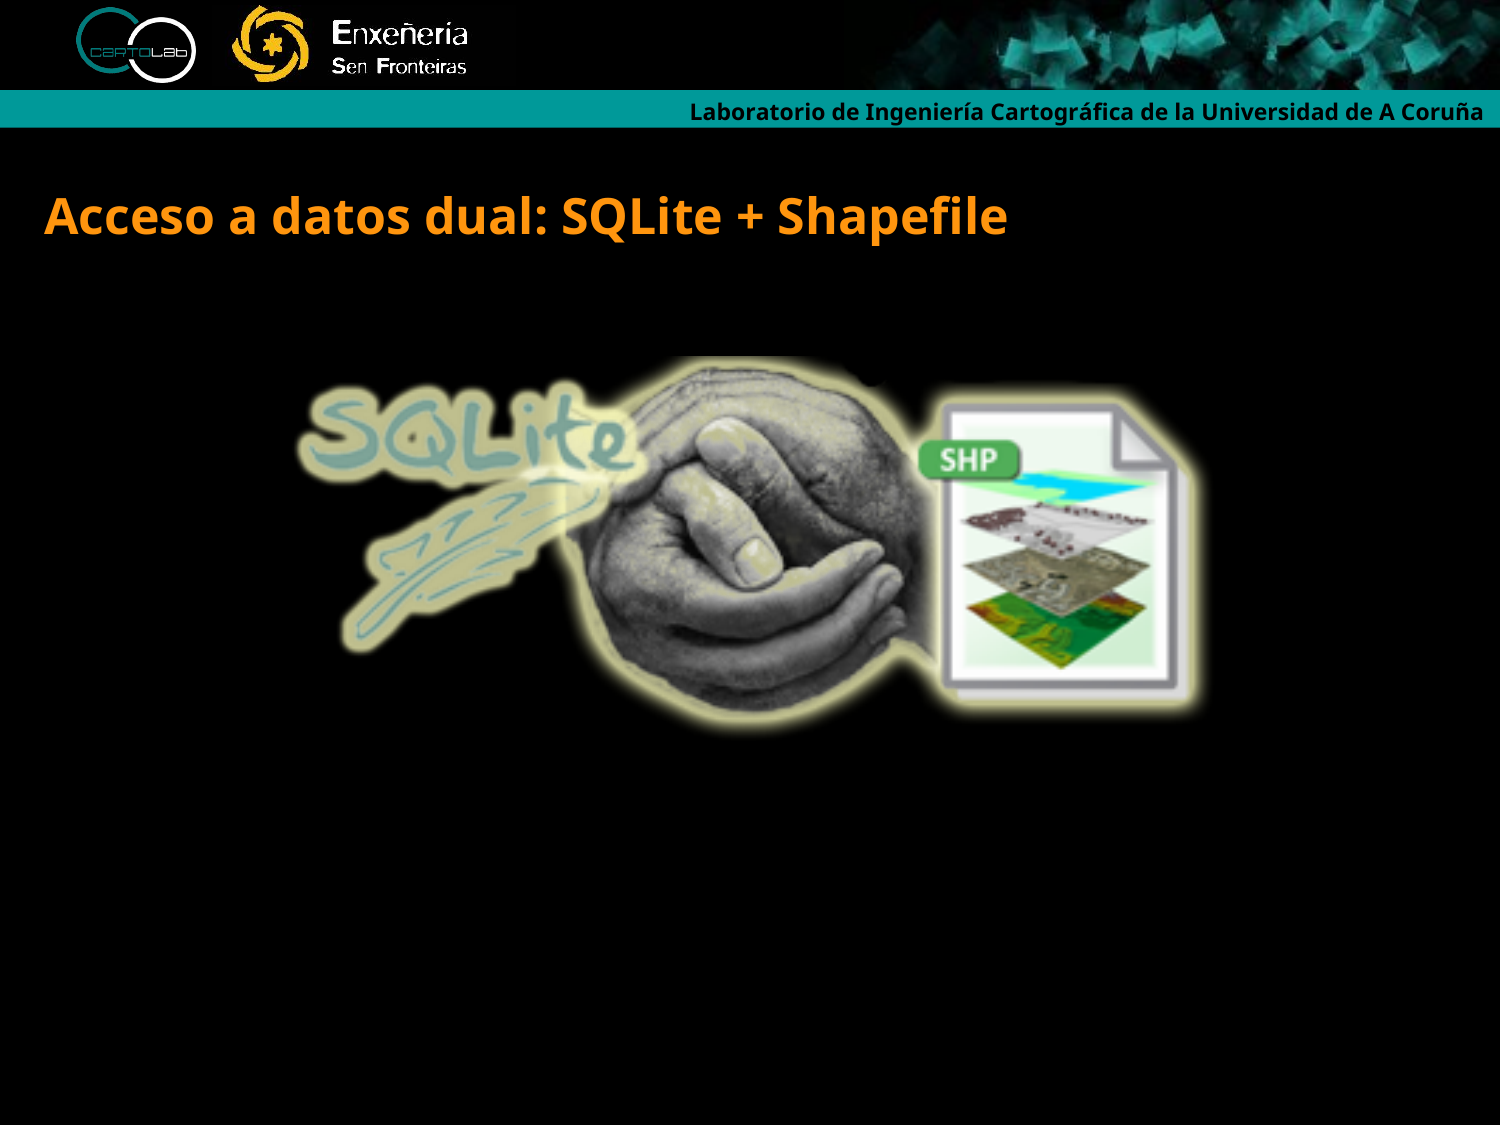

Acceso a datos dual: SQLite + Shapefile